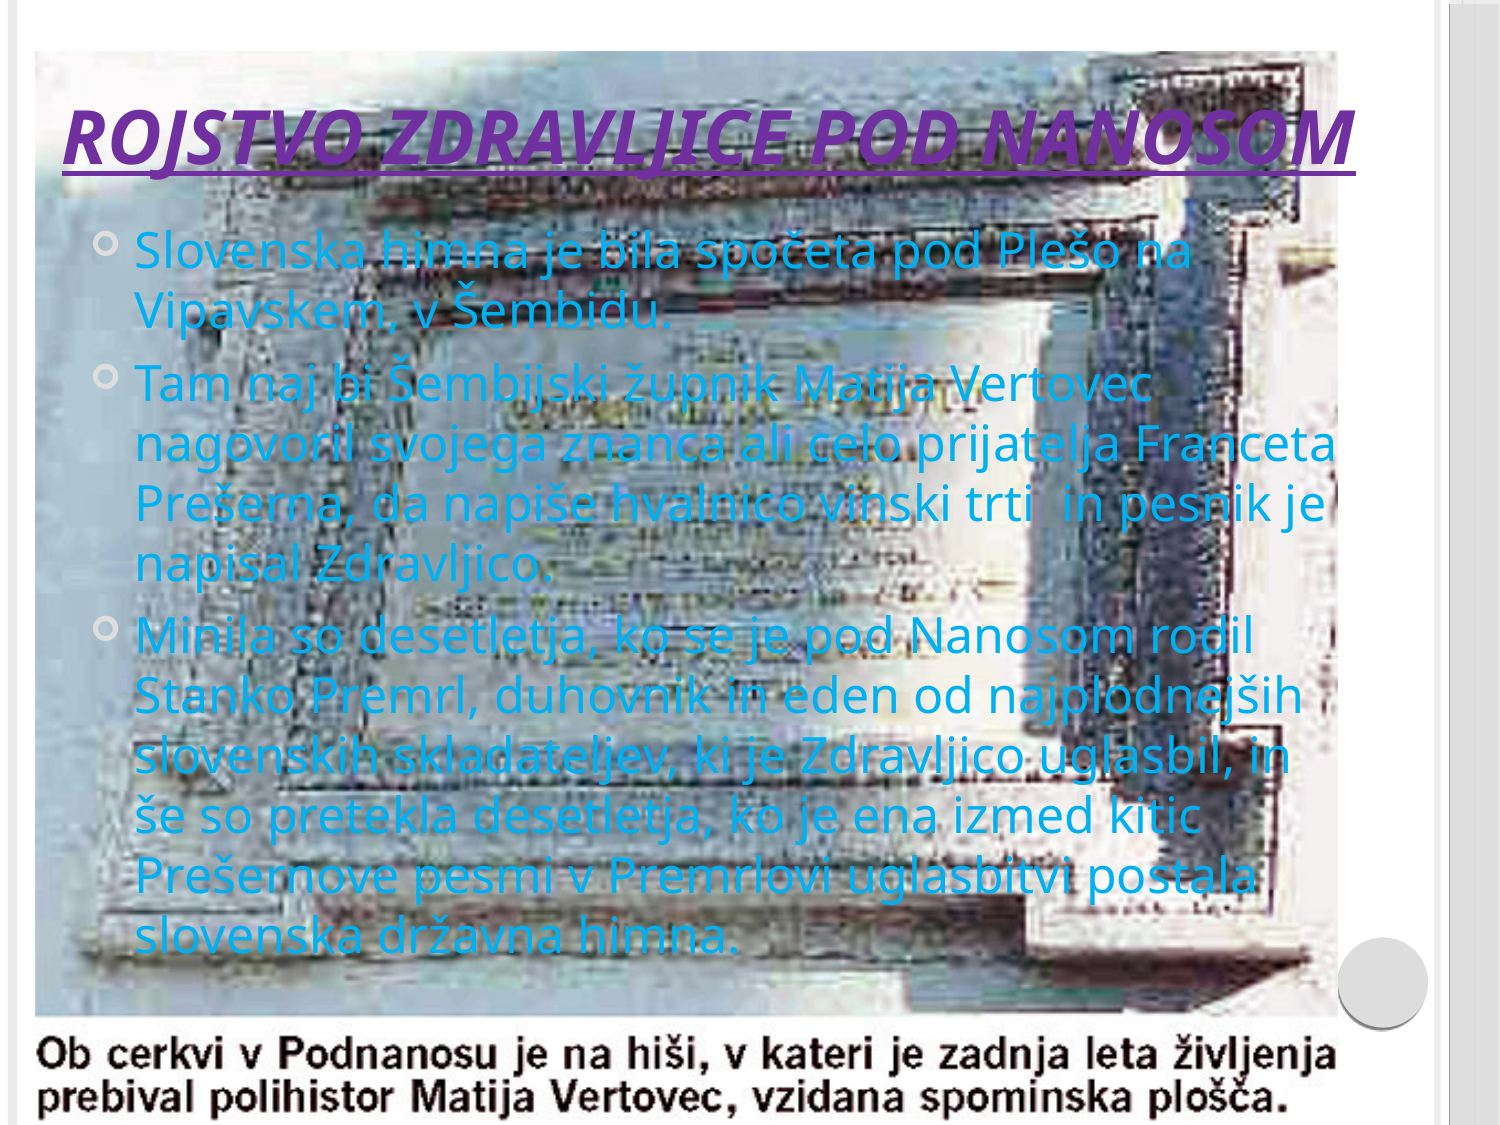

# Rojstvo Zdravljice pod Nanosom
Slovenska himna je bila spočeta pod Plešo na Vipavskem, v Šembidu.
Tam naj bi Šembijski župnik Matija Vertovec nagovoril svojega znanca ali celo prijatelja Franceta Prešerna, da napiše hvalnico vinski trti in pesnik je napisal Zdravljico.
Minila so desetletja, ko se je pod Nanosom rodil Stanko Premrl, duhovnik in eden od najplodnejših slovenskih skladateljev, ki je Zdravljico uglasbil, in še so pretekla desetletja, ko je ena izmed kitic Prešernove pesmi v Premrlovi uglasbitvi postala slovenska državna himna.